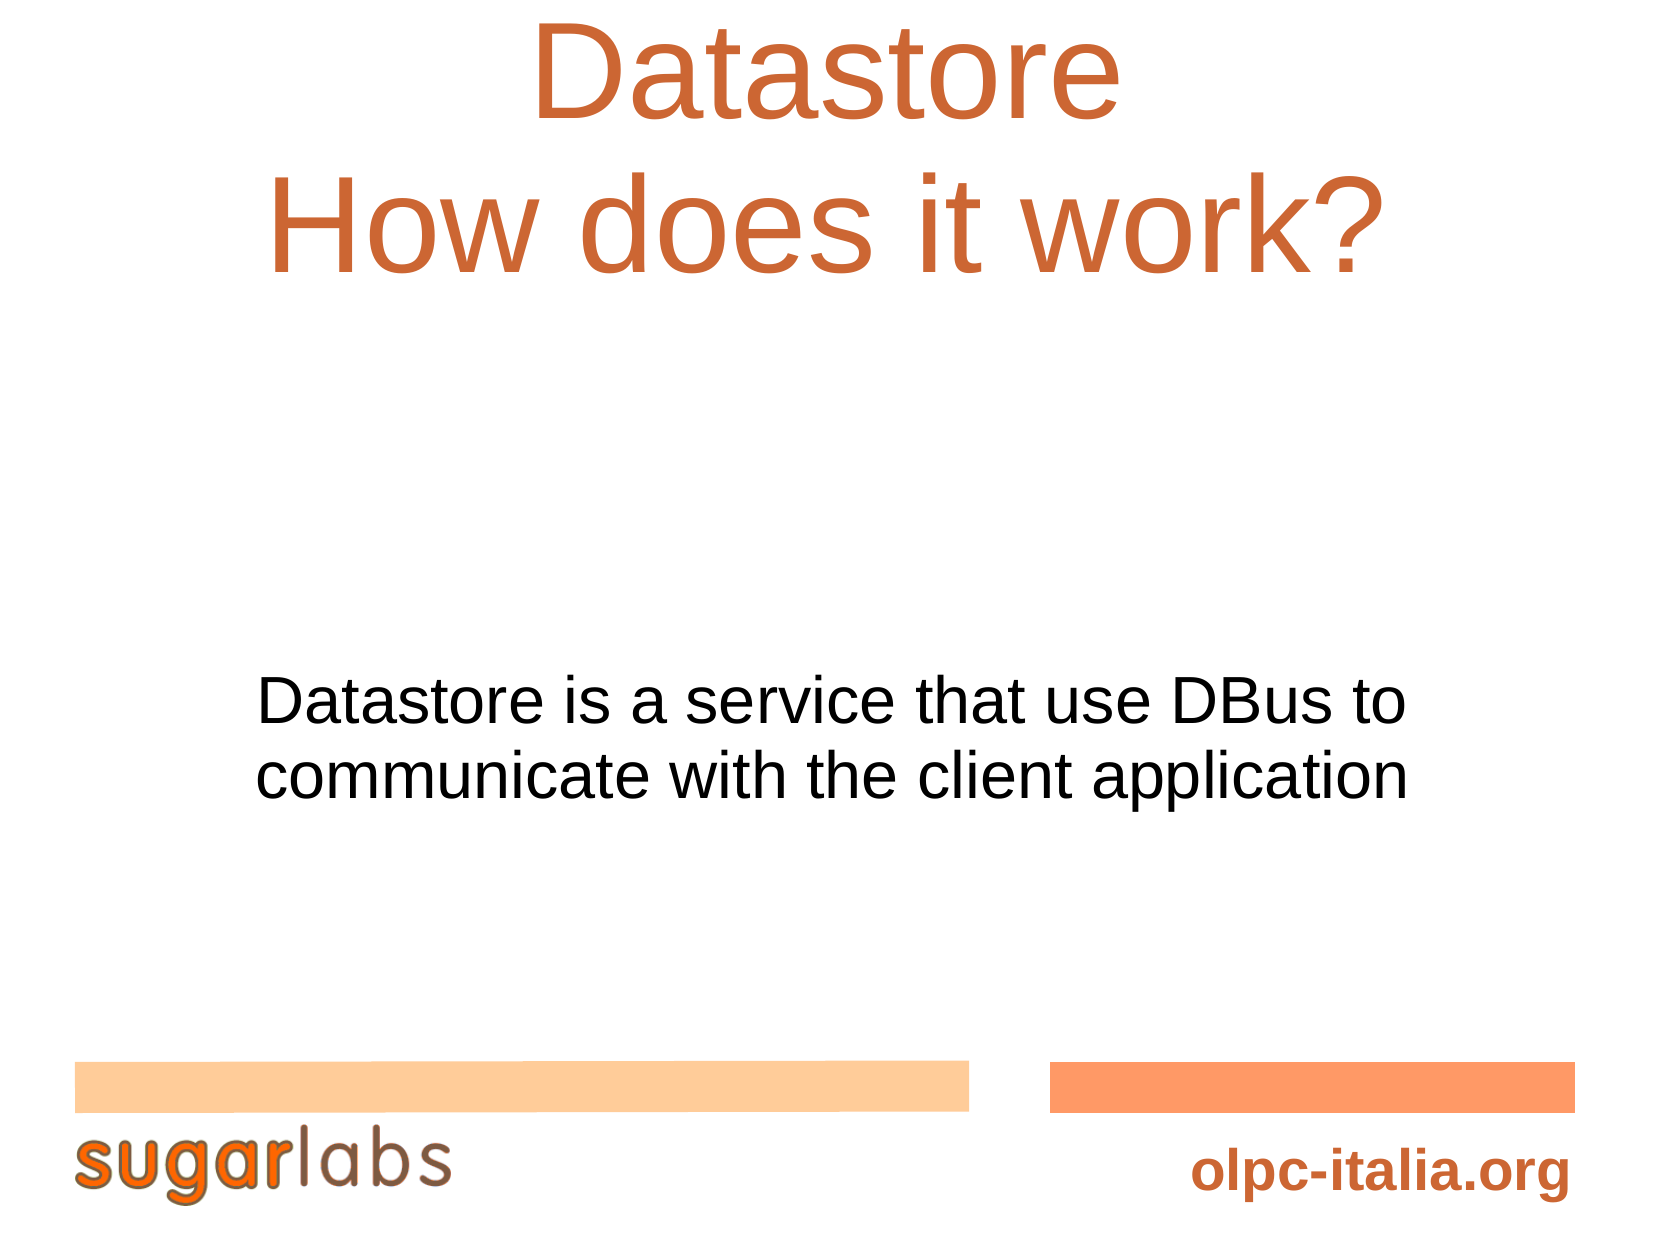

# Datastore How does it work?
Datastore is a service that use DBus to communicate with the client application